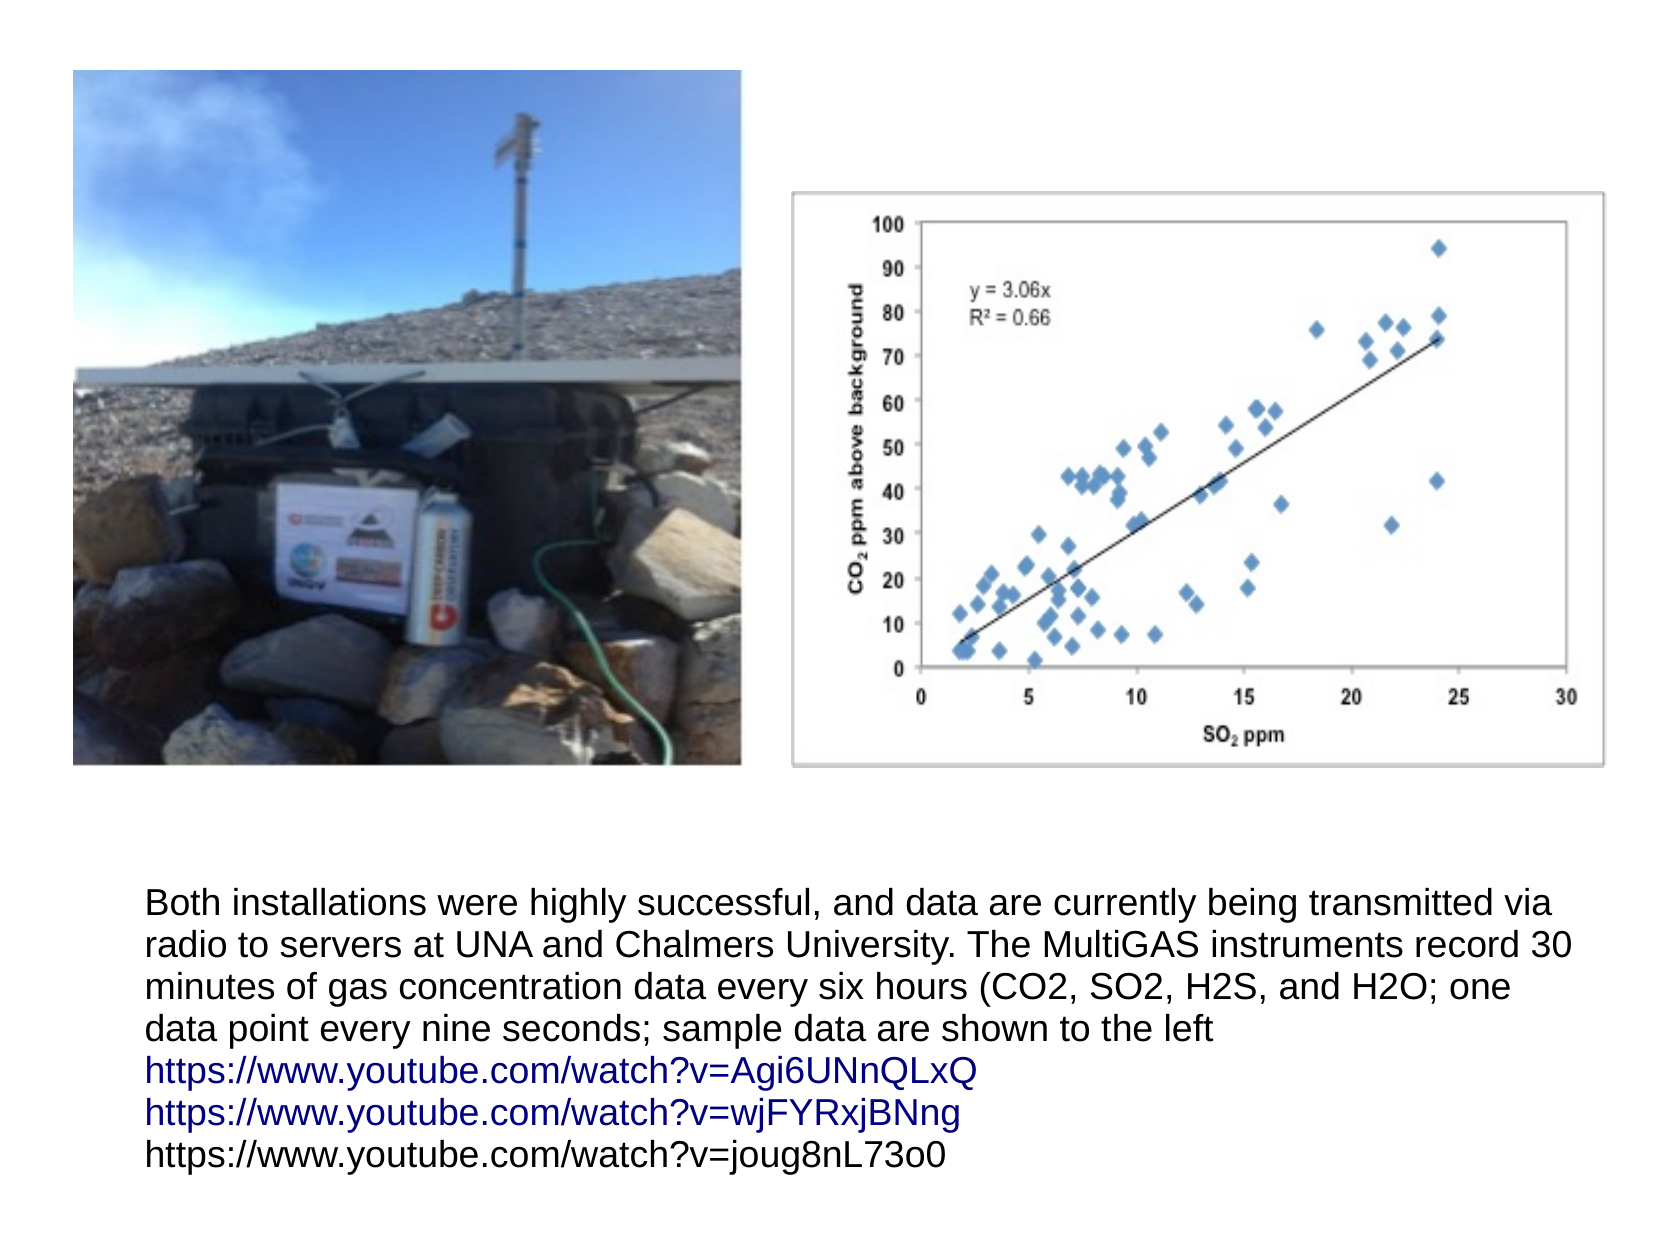

Both installations were highly successful, and data are currently being transmitted via radio to servers at UNA and Chalmers University. The MultiGAS instruments record 30 minutes of gas concentration data every six hours (CO2, SO2, H2S, and H2O; one data point every nine seconds; sample data are shown to the left
https://www.youtube.com/watch?v=Agi6UNnQLxQ
https://www.youtube.com/watch?v=wjFYRxjBNng
https://www.youtube.com/watch?v=joug8nL73o0